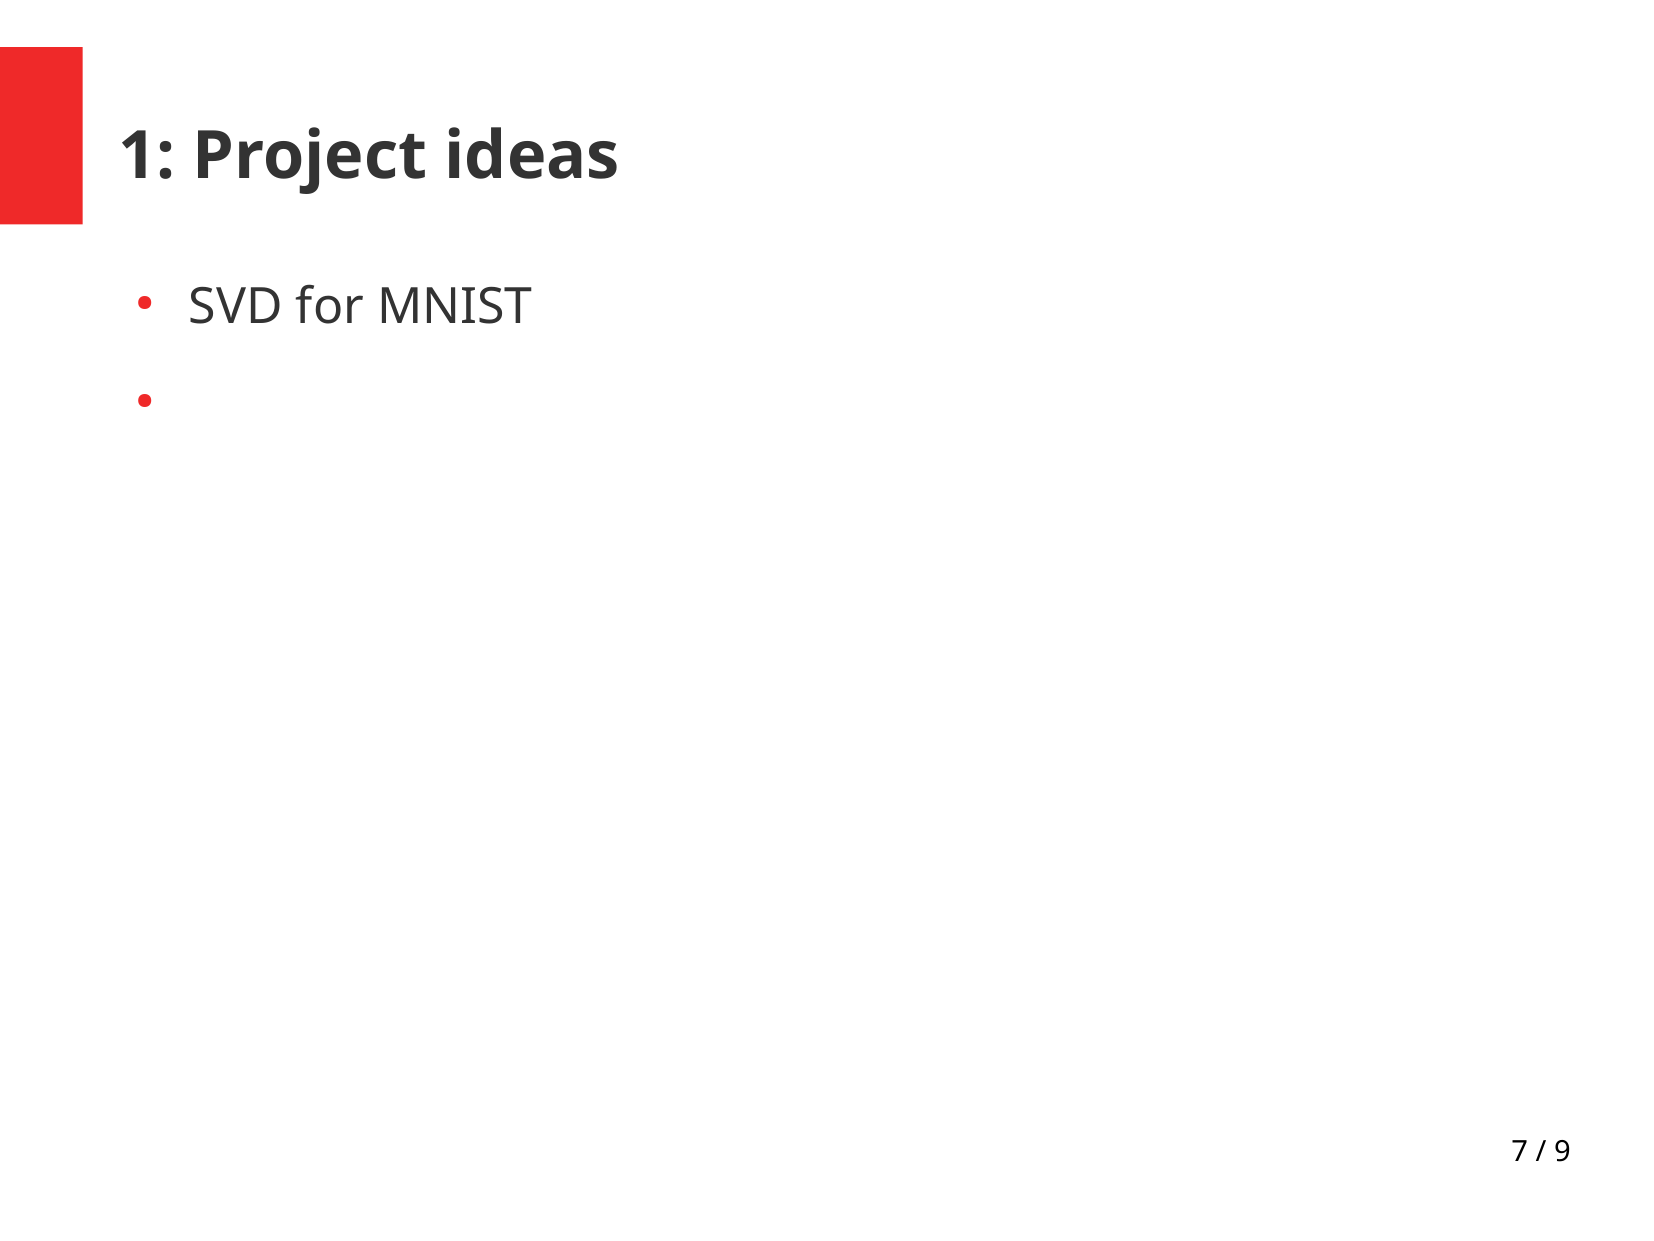

# 1: Project ideas
SVD for MNIST
7